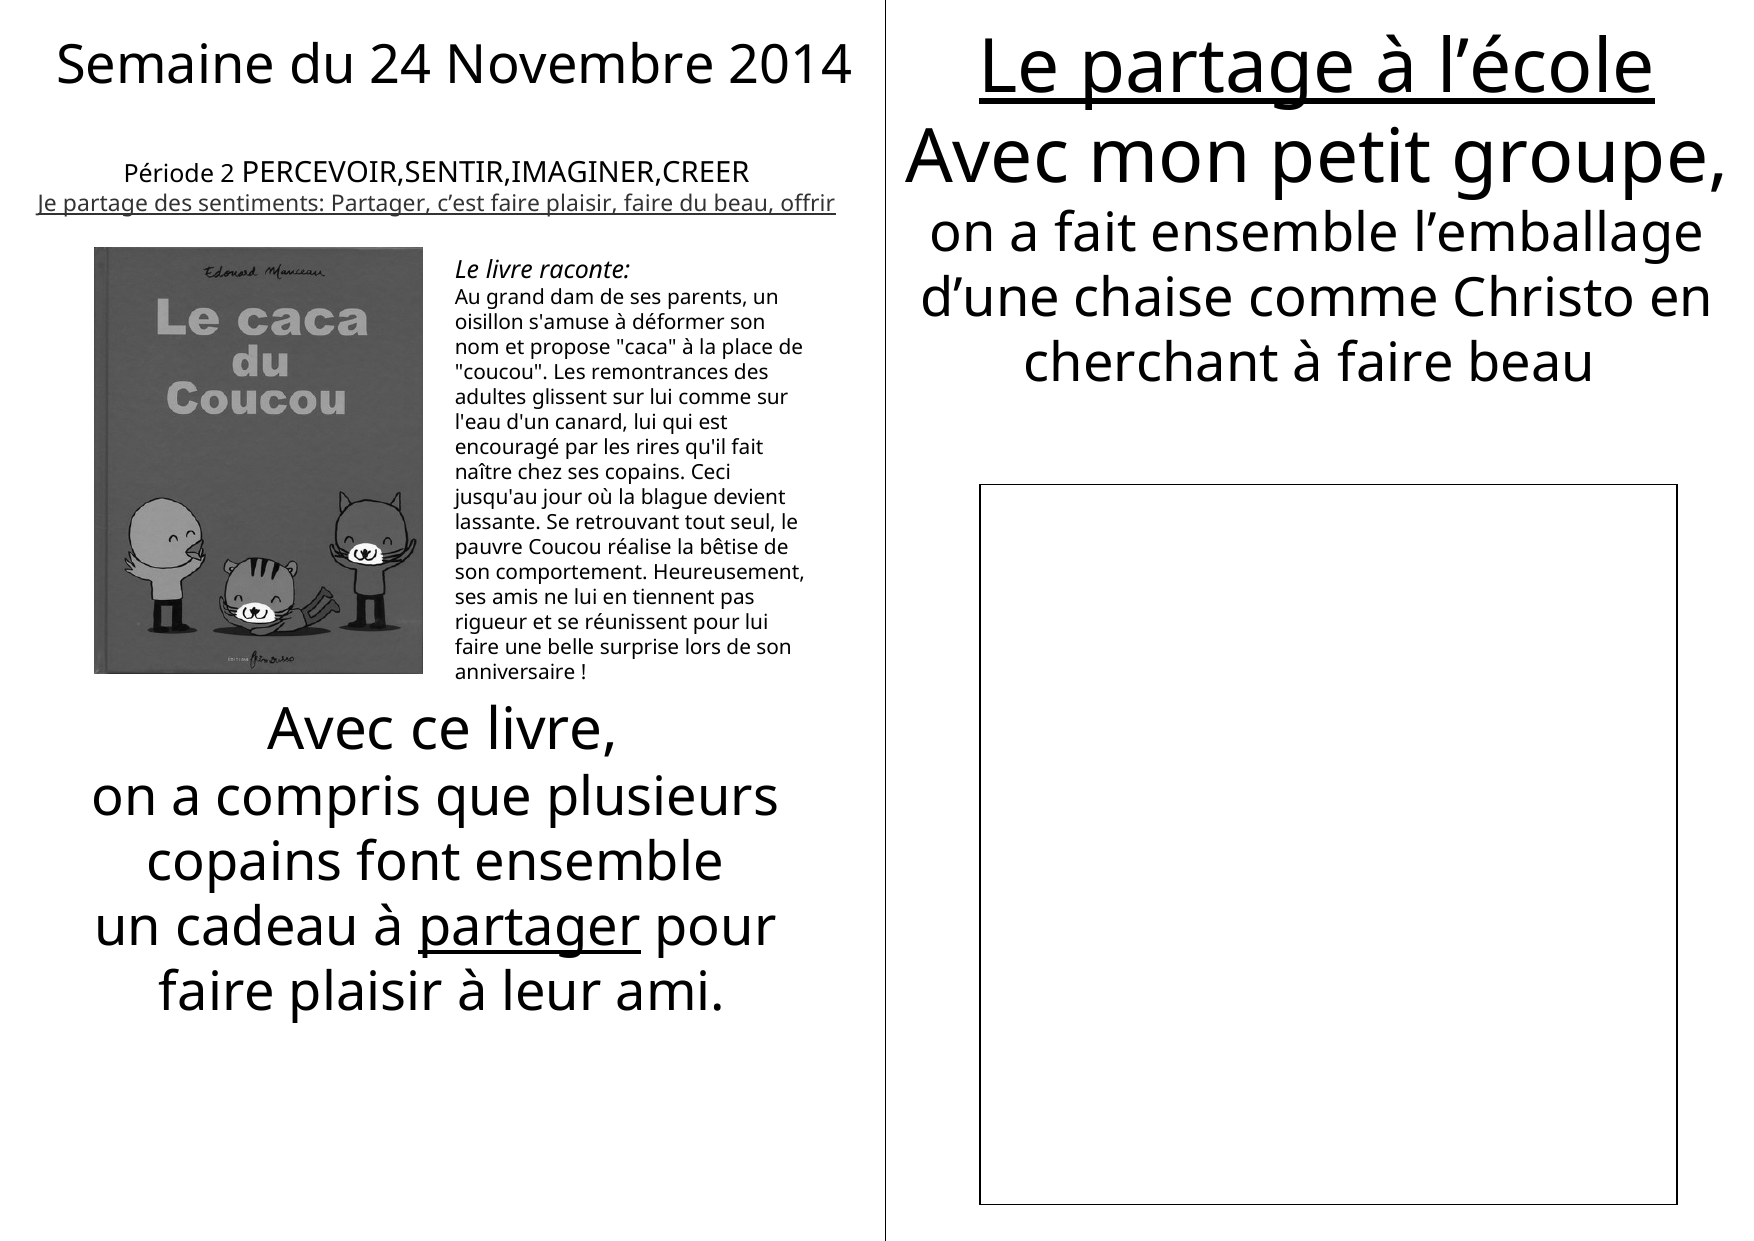

Le partage à l’école
Avec mon petit groupe, on a fait ensemble l’emballage d’une chaise comme Christo en cherchant à faire beau
Semaine du 24 Novembre 2014
Période 2 PERCEVOIR,SENTIR,IMAGINER,CREER
Je partage des sentiments: Partager, c’est faire plaisir, faire du beau, offrir
Le livre raconte:
Au grand dam de ses parents, un oisillon s'amuse à déformer son nom et propose "caca" à la place de "coucou". Les remontrances des adultes glissent sur lui comme sur l'eau d'un canard, lui qui est encouragé par les rires qu'il fait naître chez ses copains. Ceci jusqu'au jour où la blague devient lassante. Se retrouvant tout seul, le pauvre Coucou réalise la bêtise de son comportement. Heureusement, ses amis ne lui en tiennent pas rigueur et se réunissent pour lui faire une belle surprise lors de son anniversaire !
Avec ce livre,
on a compris que plusieurs
copains font ensemble
un cadeau à partager pour
faire plaisir à leur ami.